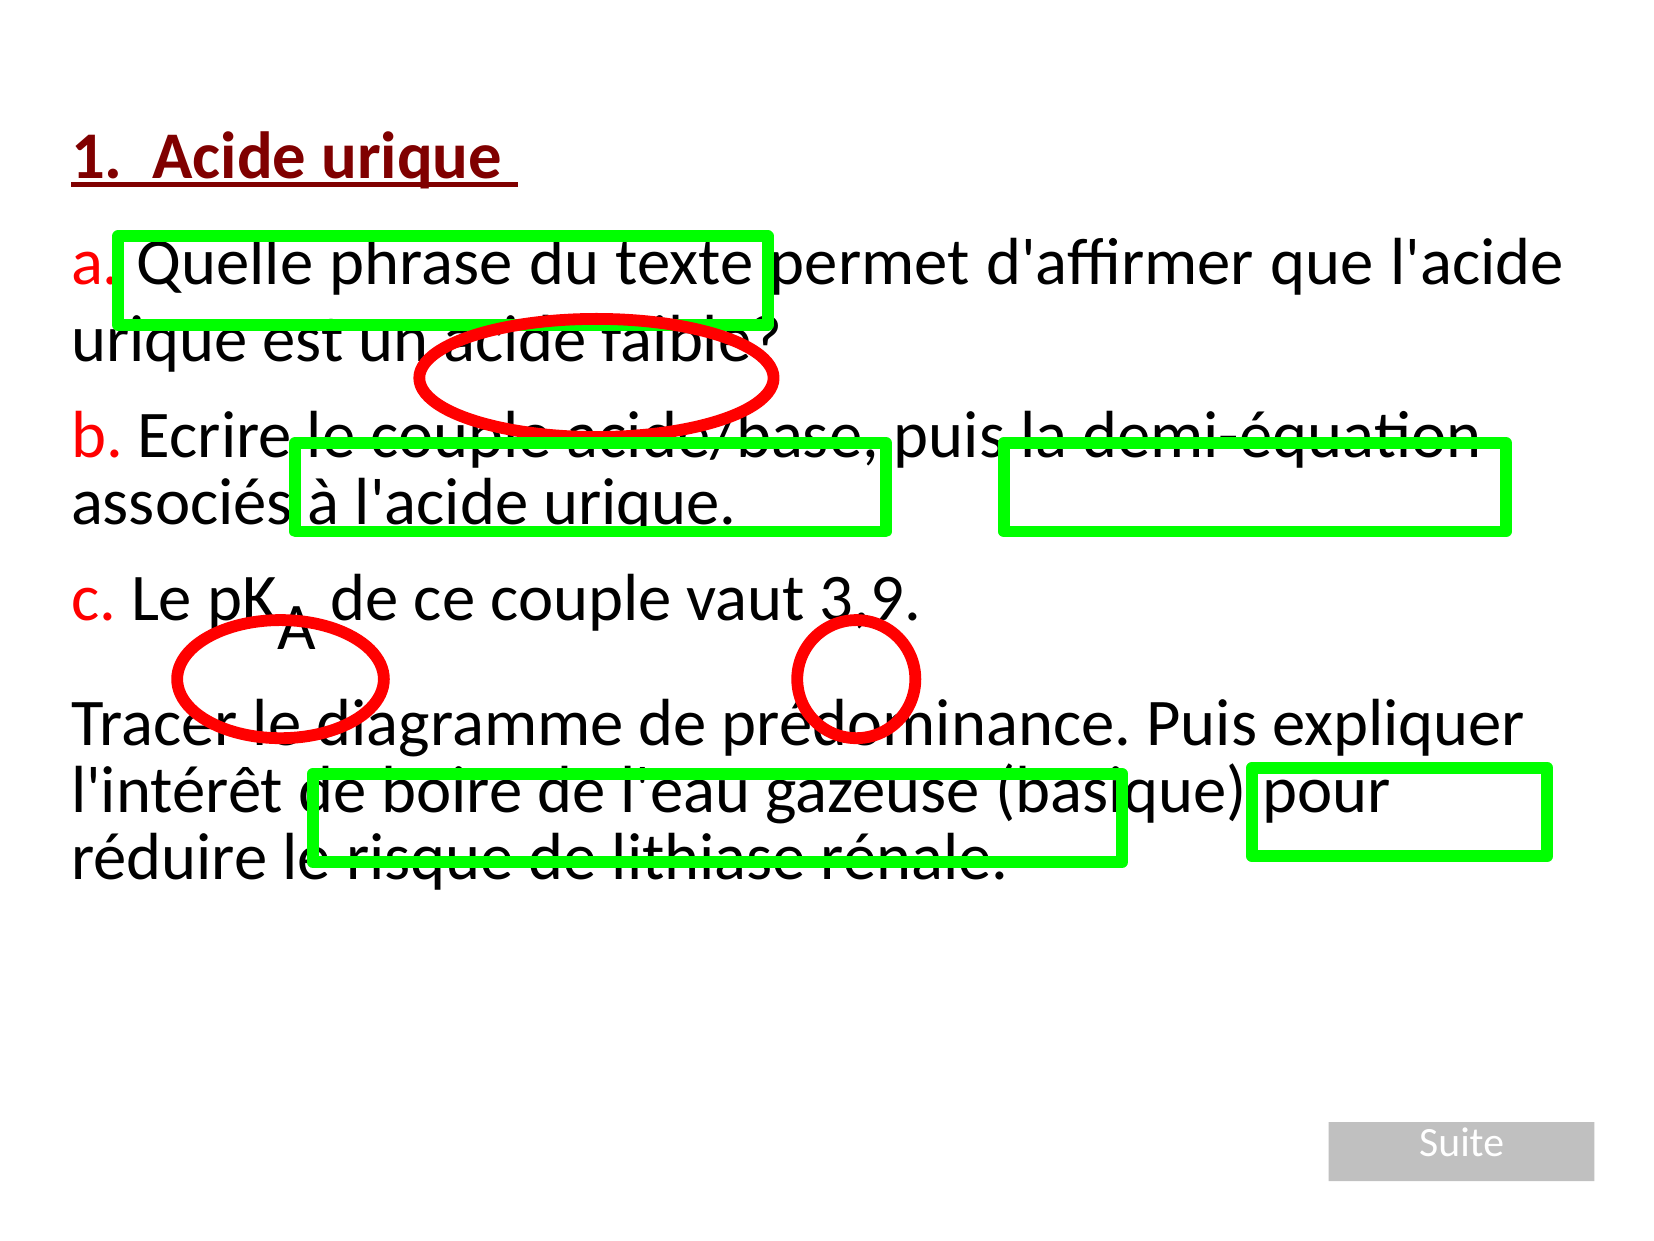

# 1.  Acide urique
a. Quelle phrase du texte permet d'affirmer que l'acide urique est un acide faible?
b. Ecrire le couple acide/base, puis la demi-équation associés à l'acide urique.
c. Le pKA de ce couple vaut 3,9.
Tracer le diagramme de prédominance. Puis expliquer l'intérêt de boire de l'eau gazeuse (basique) pour réduire le risque de lithiase rénale.
Suite